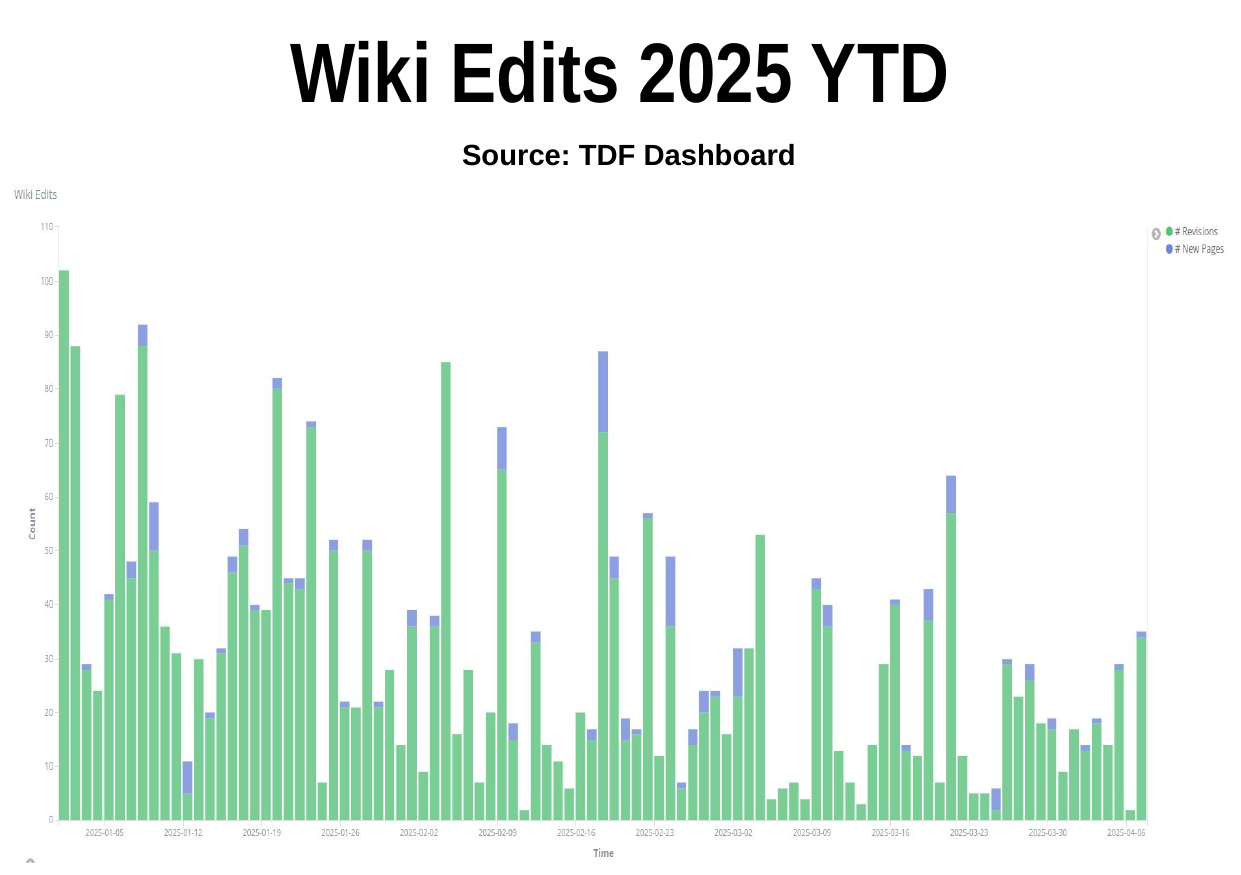

# Wiki Edits 2025 YTD
Source: TDF Dashboard